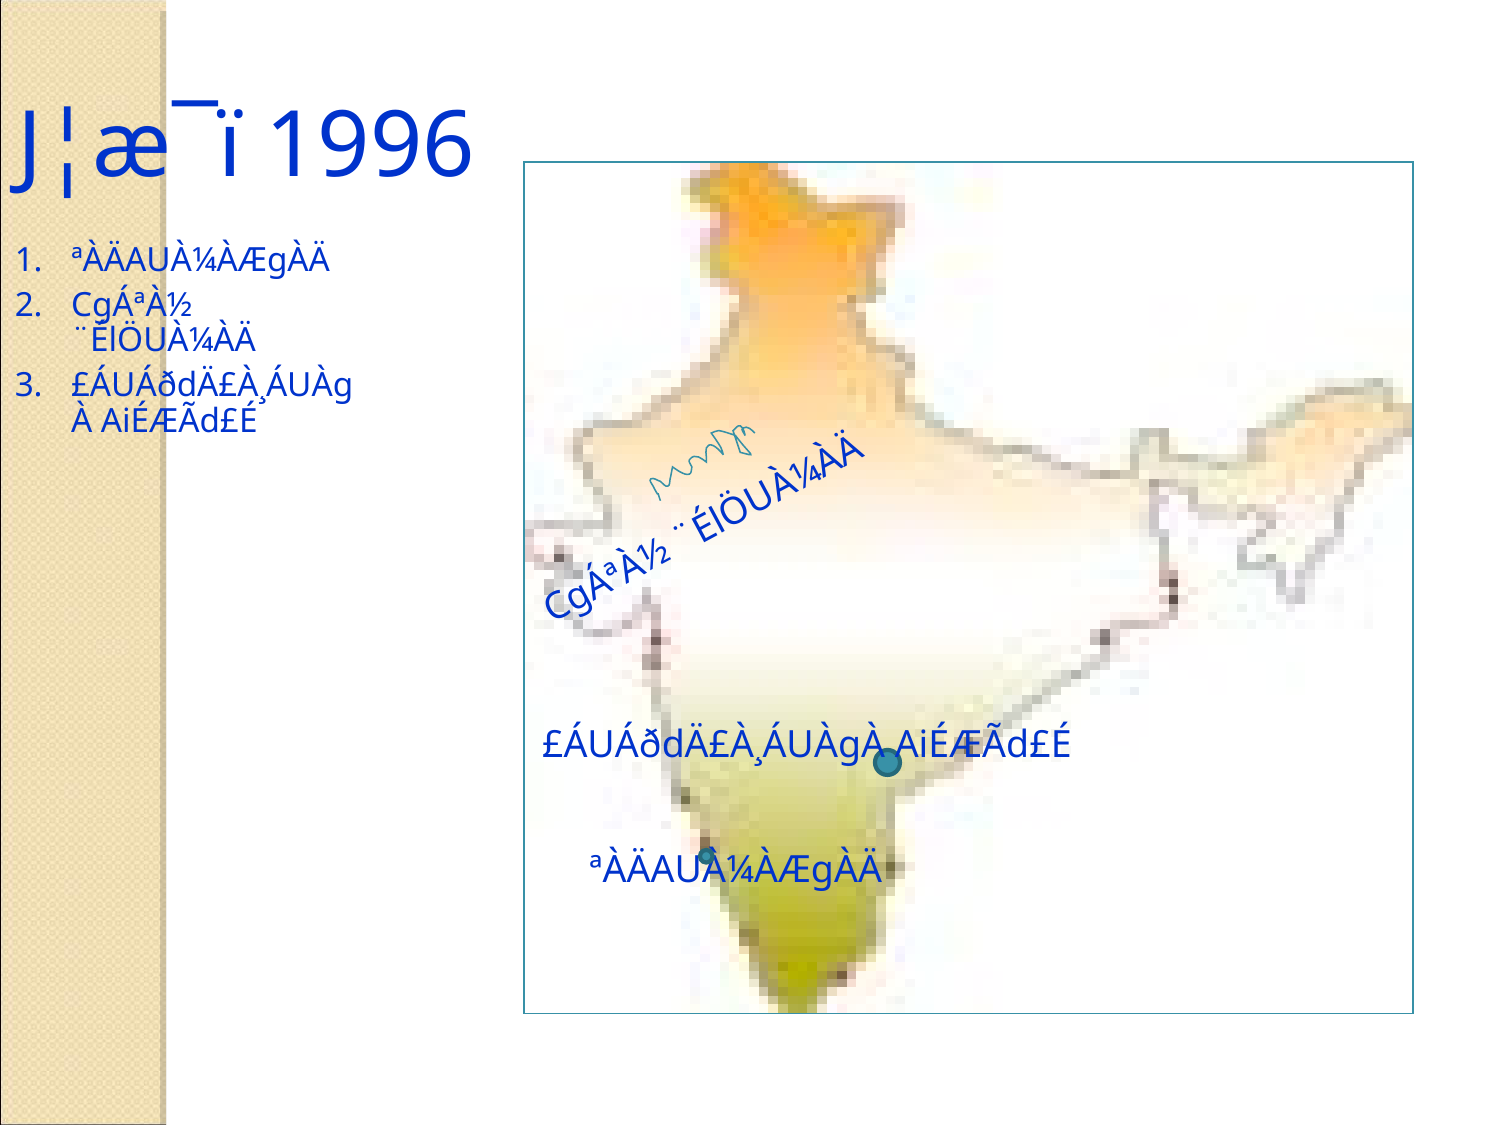

J¦æ¯ï 1996
ªÀÄAUÀ¼ÀÆgÀÄ
CgÁªÀ½ ¨ÉlÖUÀ¼ÀÄ
£ÁUÁðdÄ£À¸ÁUÀgÀ AiÉÆÃd£É
CgÁªÀ½ ¨ÉlÖUÀ¼ÀÄ
£ÁUÁðdÄ£À¸ÁUÀgÀ AiÉÆÃd£É
ªÀÄAUÀ¼ÀÆgÀÄ